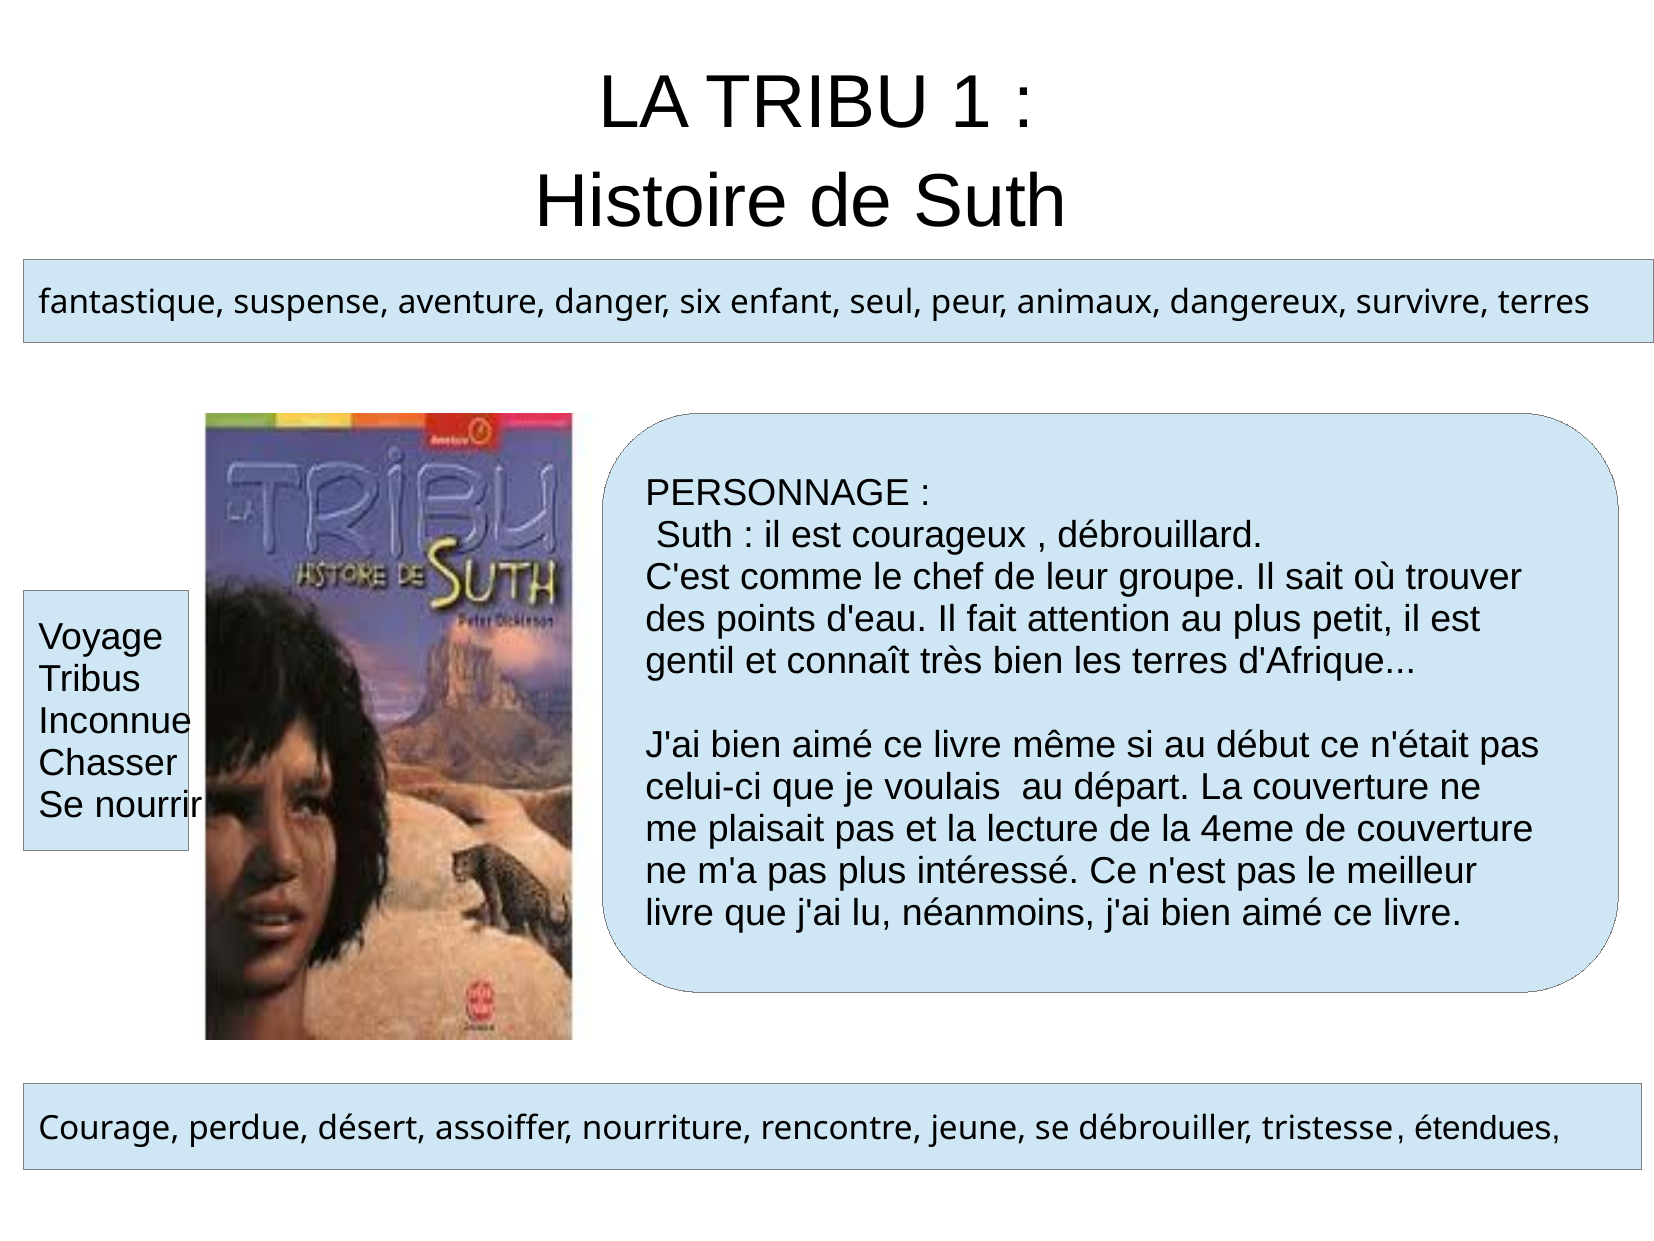

# LA TRIBU 1 : Histoire de Suth
fantastique, suspense, aventure, danger, six enfant, seul, peur, animaux, dangereux, survivre, terres
PERSONNAGE :
 Suth : il est courageux , débrouillard.
C'est comme le chef de leur groupe. Il sait où trouver
des points d'eau. Il fait attention au plus petit, il est
gentil et connaît très bien les terres d'Afrique...
J'ai bien aimé ce livre même si au début ce n'était pas
celui-ci que je voulais  au départ. La couverture ne
me plaisait pas et la lecture de la 4eme de couverture
ne m'a pas plus intéressé. Ce n'est pas le meilleur
livre que j'ai lu, néanmoins, j'ai bien aimé ce livre.
Voyage
Tribus
Inconnue
Chasser
Se nourrir
Courage, perdue, désert, assoiffer, nourriture, rencontre, jeune, se débrouiller, tristesse, étendues,